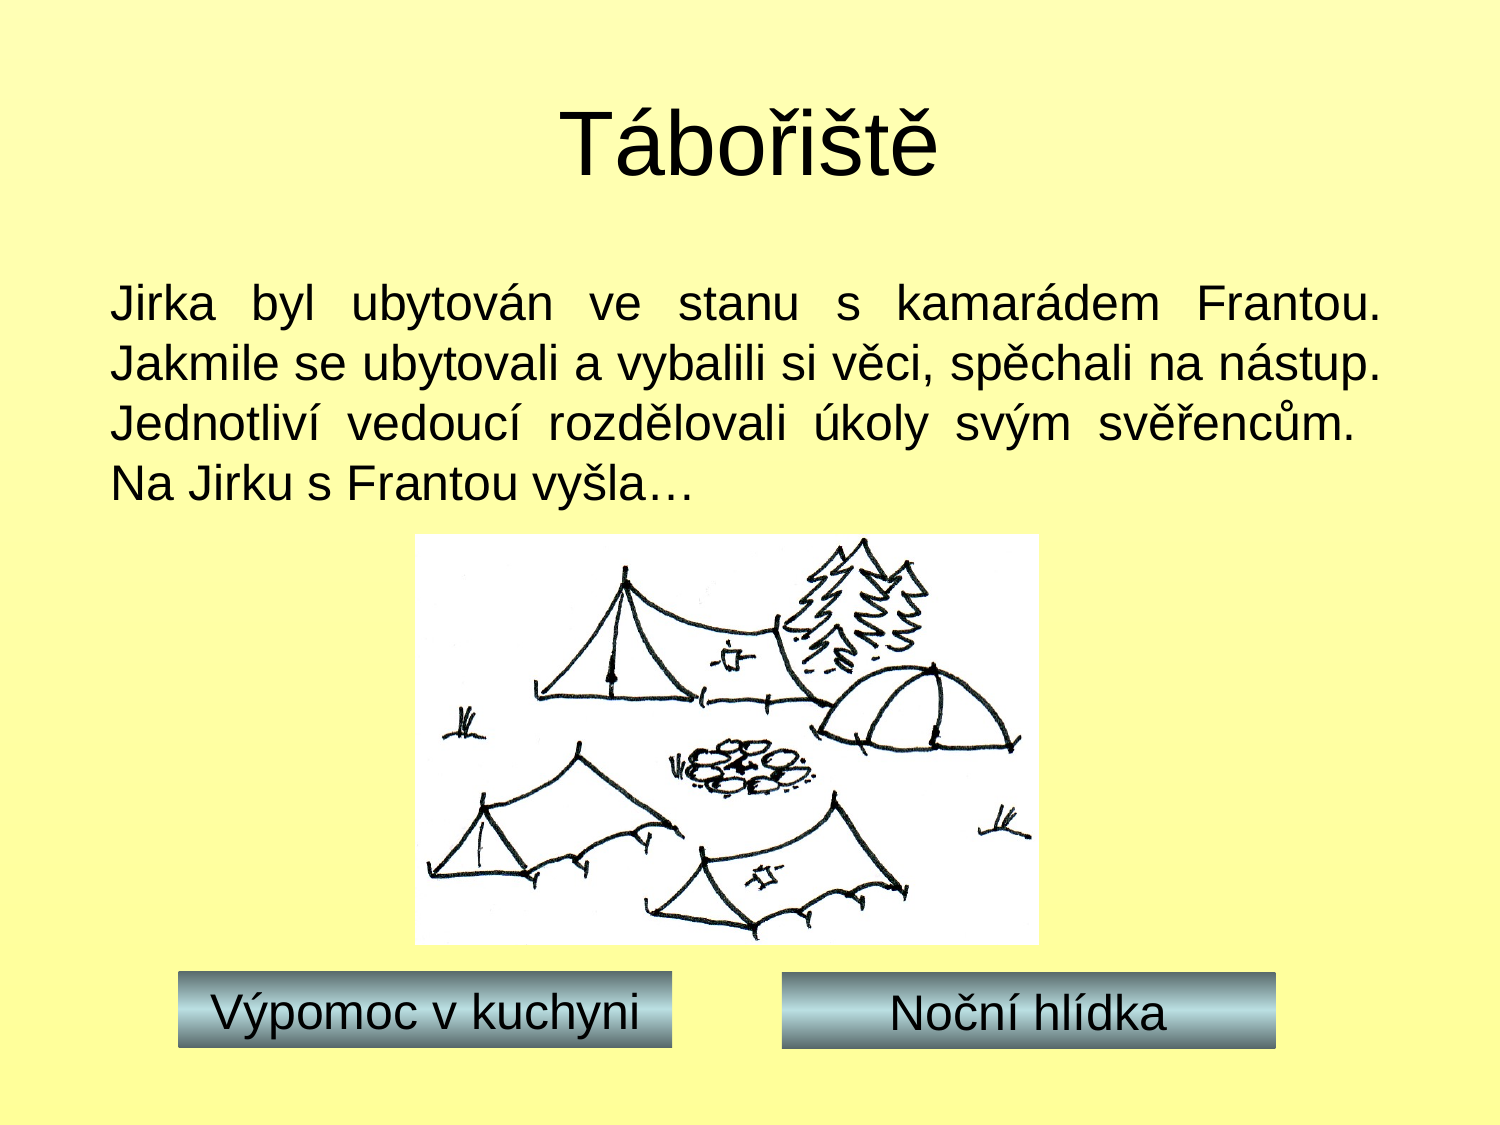

# Tábořiště
Jirka byl ubytován ve stanu s kamarádem Frantou. Jakmile se ubytovali a vybalili si věci, spěchali na nástup. Jednotliví vedoucí rozdělovali úkoly svým svěřencům.
Na Jirku s Frantou vyšla…
Výpomoc v kuchyni
Noční hlídka